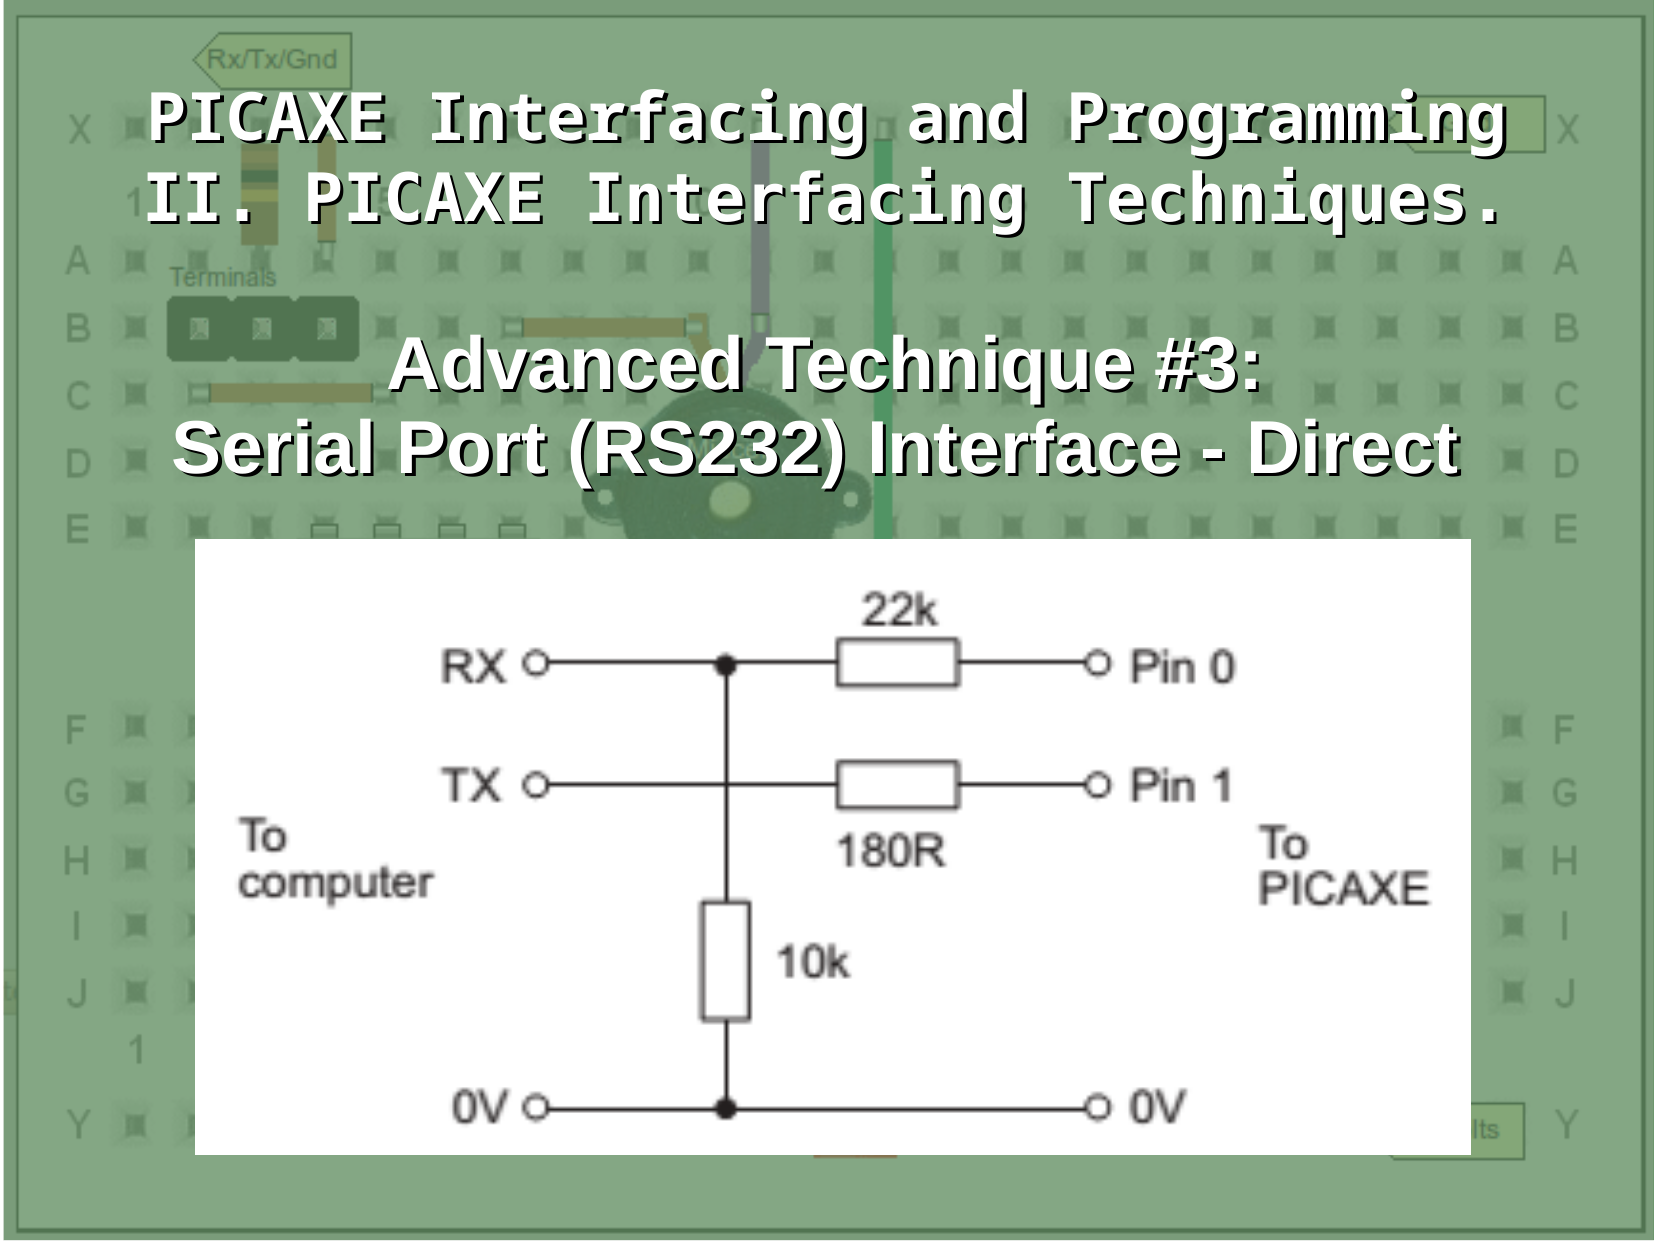

# PICAXE Interfacing and Programming II. PICAXE Interfacing Techniques.
 Advanced Technique #3:
Serial Port (RS232) Interface - Direct